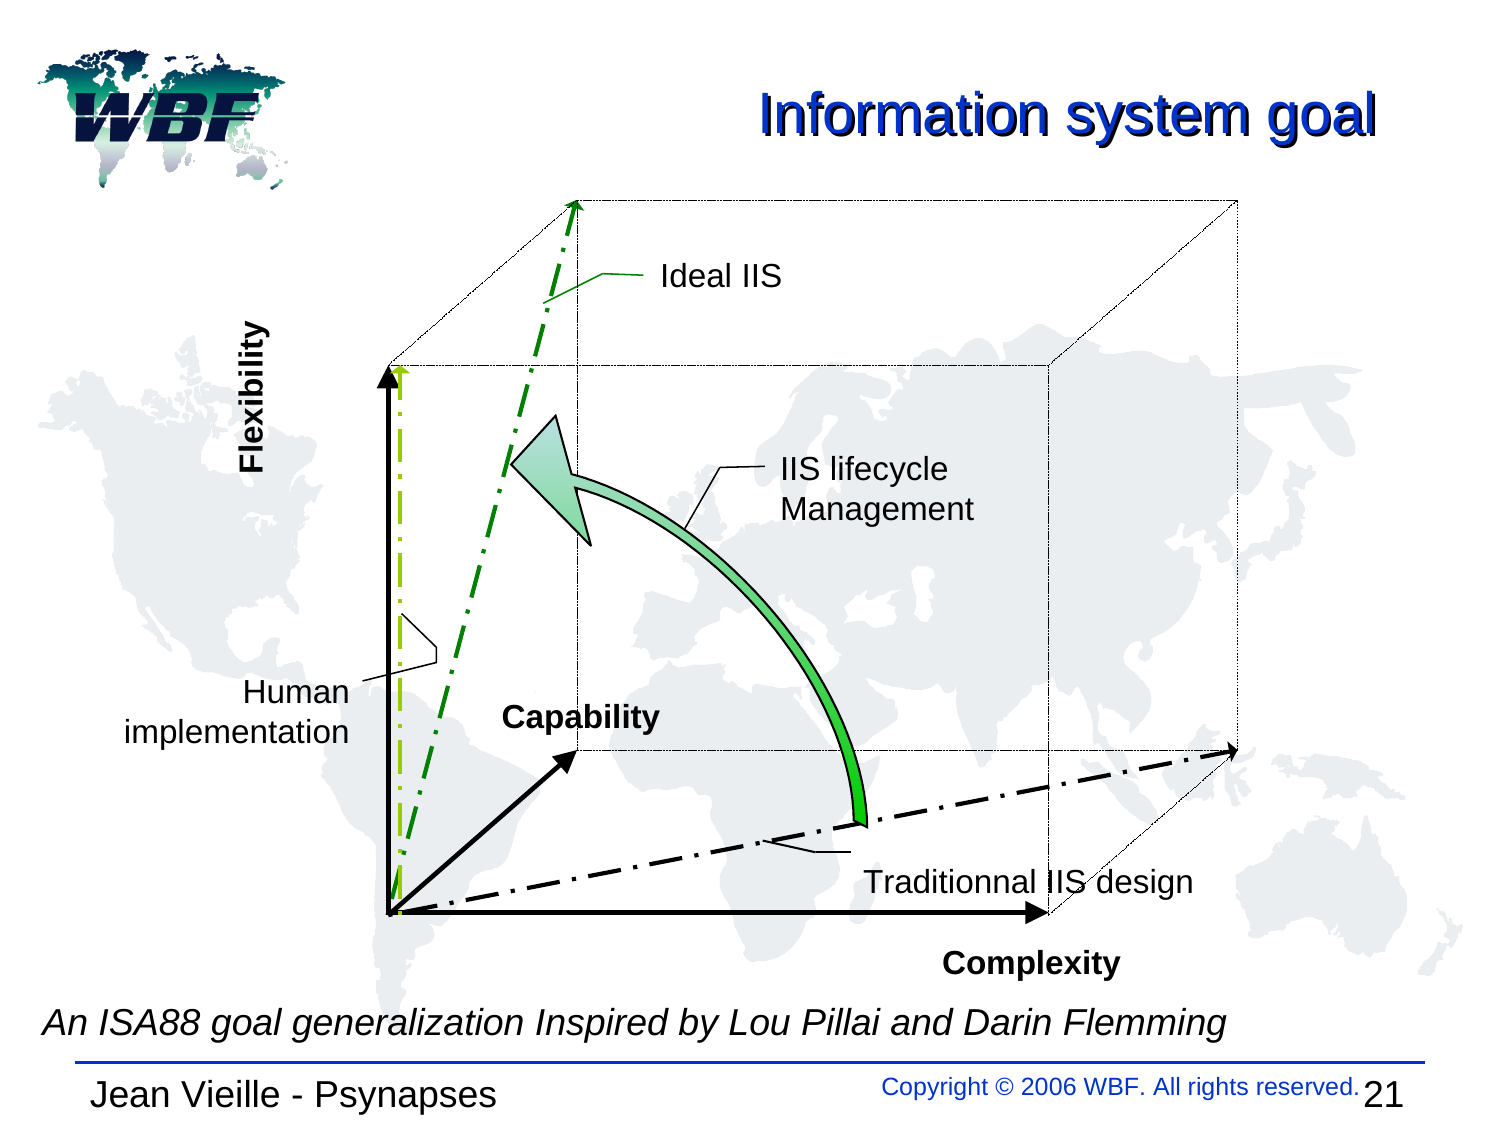

# Information system goal
Ideal IIS
Flexibility
Capability
Complexity
Human implementation
IIS lifecycle Management
Traditionnal IIS design
An ISA88 goal generalization Inspired by Lou Pillai and Darin Flemming
Jean Vieille - Psynapses
21